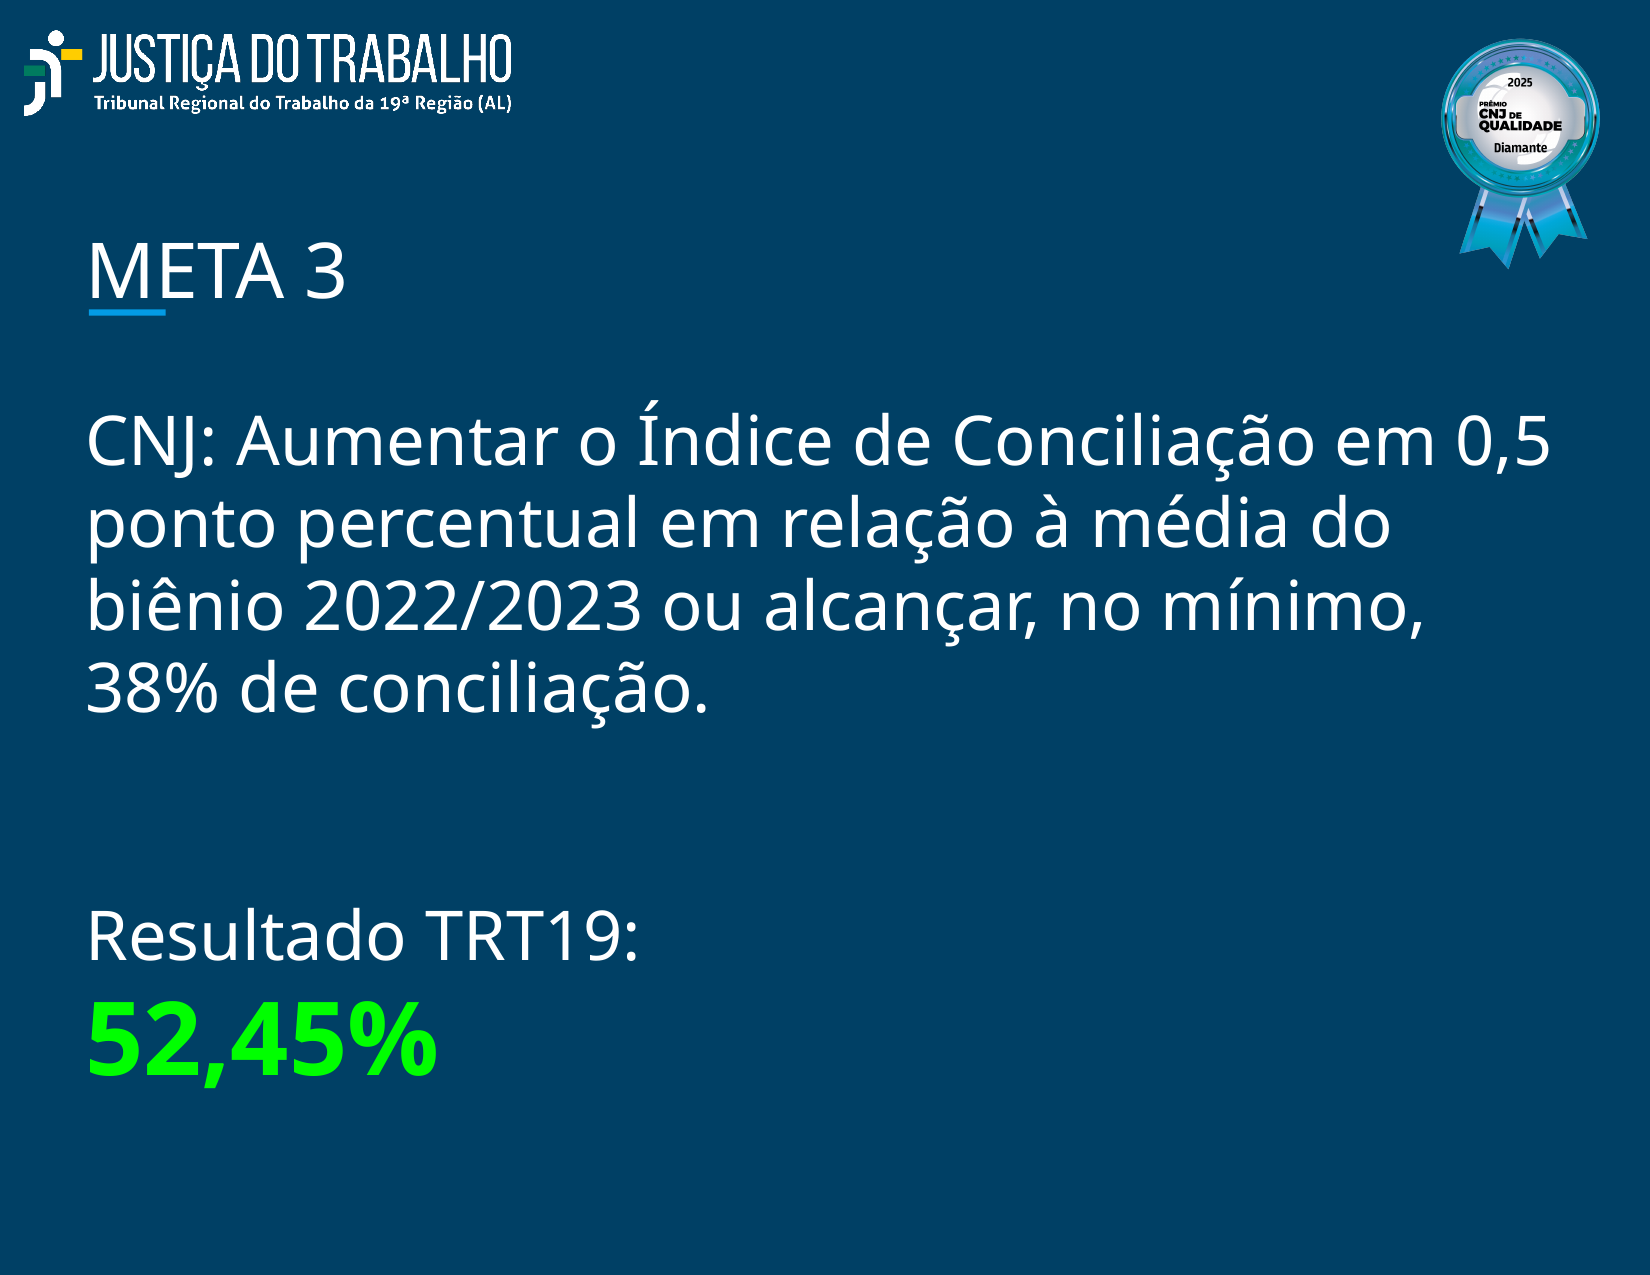

# META 3 CNJ: Aumentar o Índice de Conciliação em 0,5 ponto percentual em relação à média do biênio 2022/2023 ou alcançar, no mínimo, 38% de conciliação. Resultado TRT19: 52,45%